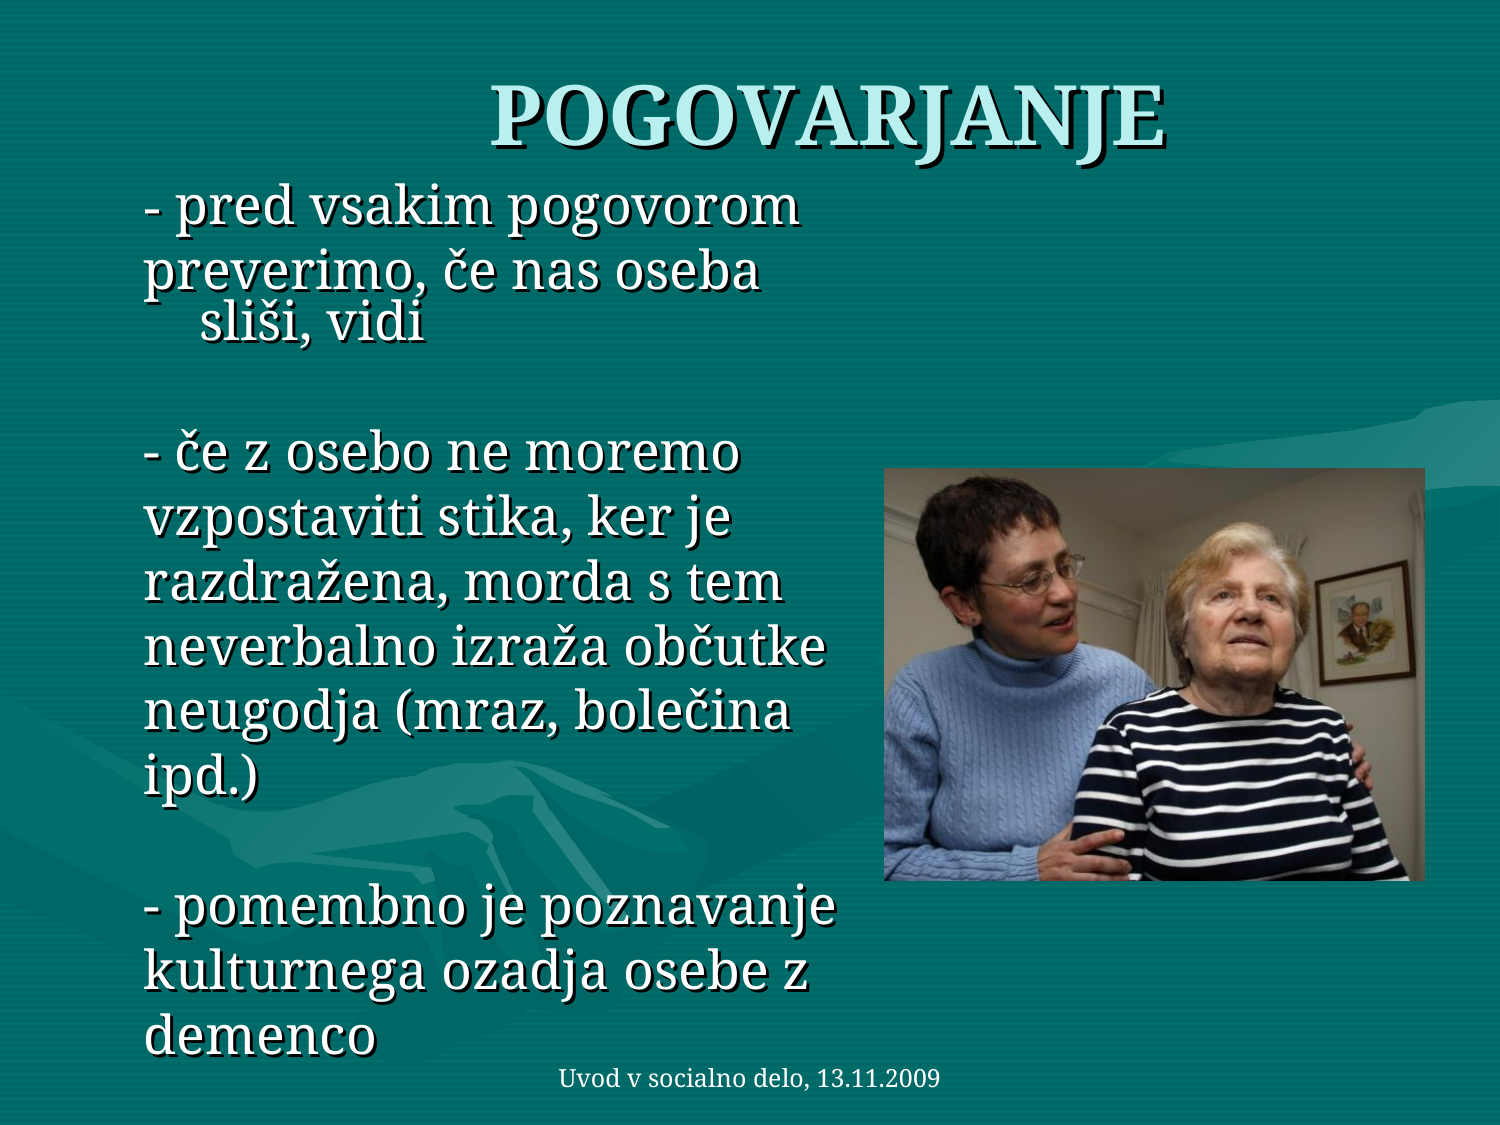

# POGOVARJANJE
- pred vsakim pogovorom
preverimo, če nas oseba sliši, vidi
- če z osebo ne moremo
vzpostaviti stika, ker je
razdražena, morda s tem
neverbalno izraža občutke
neugodja (mraz, bolečina
ipd.)
- pomembno je poznavanje
kulturnega ozadja osebe z
demenco
Uvod v socialno delo, 13.11.2009